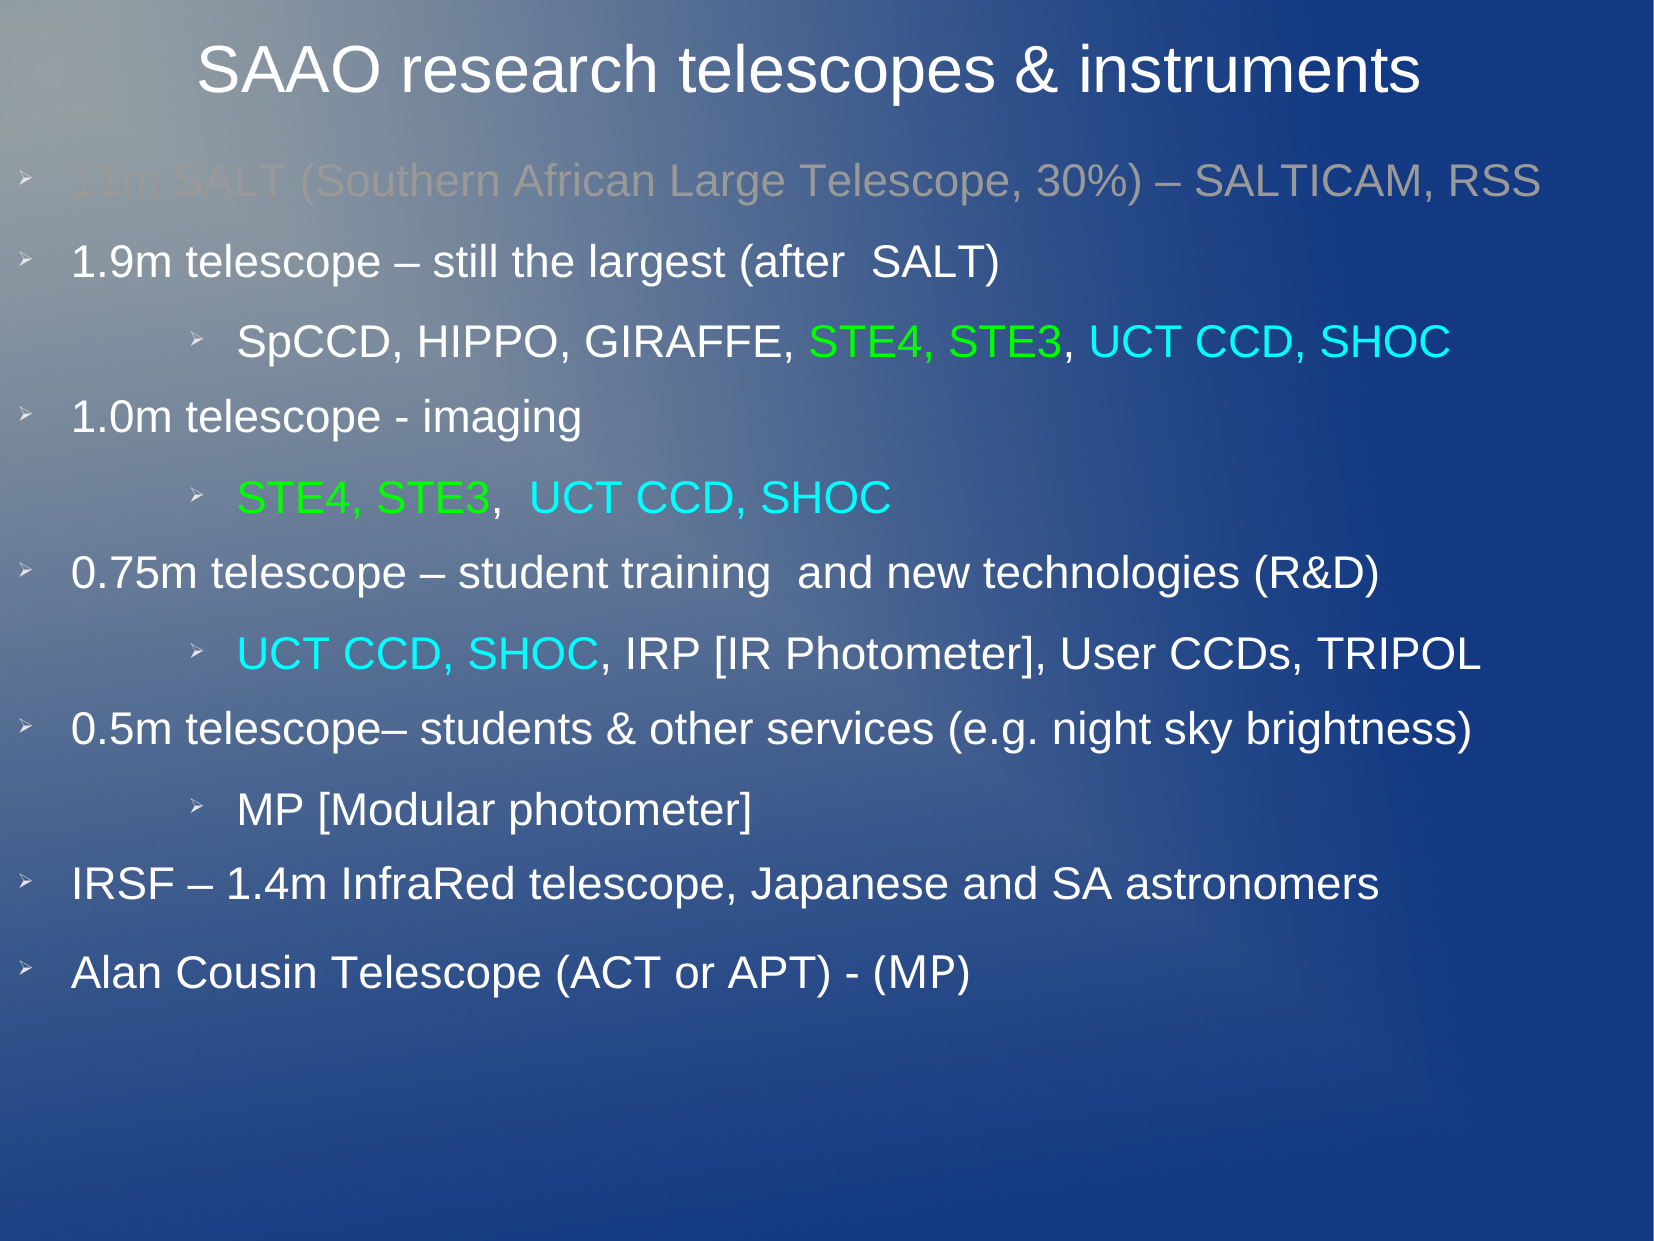

# SAAO research telescopes & instruments
11m SALT (Southern African Large Telescope, 30%) – SALTICAM, RSS
1.9m telescope – still the largest (after SALT)
SpCCD, HIPPO, GIRAFFE, STE4, STE3, UCT CCD, SHOC
1.0m telescope - imaging
STE4, STE3, UCT CCD, SHOC
0.75m telescope – student training and new technologies (R&D)
UCT CCD, SHOC, IRP [IR Photometer], User CCDs, TRIPOL
0.5m telescope– students & other services (e.g. night sky brightness)
MP [Modular photometer]
IRSF – 1.4m InfraRed telescope, Japanese and SA astronomers
Alan Cousin Telescope (ACT or APT) - (MP)